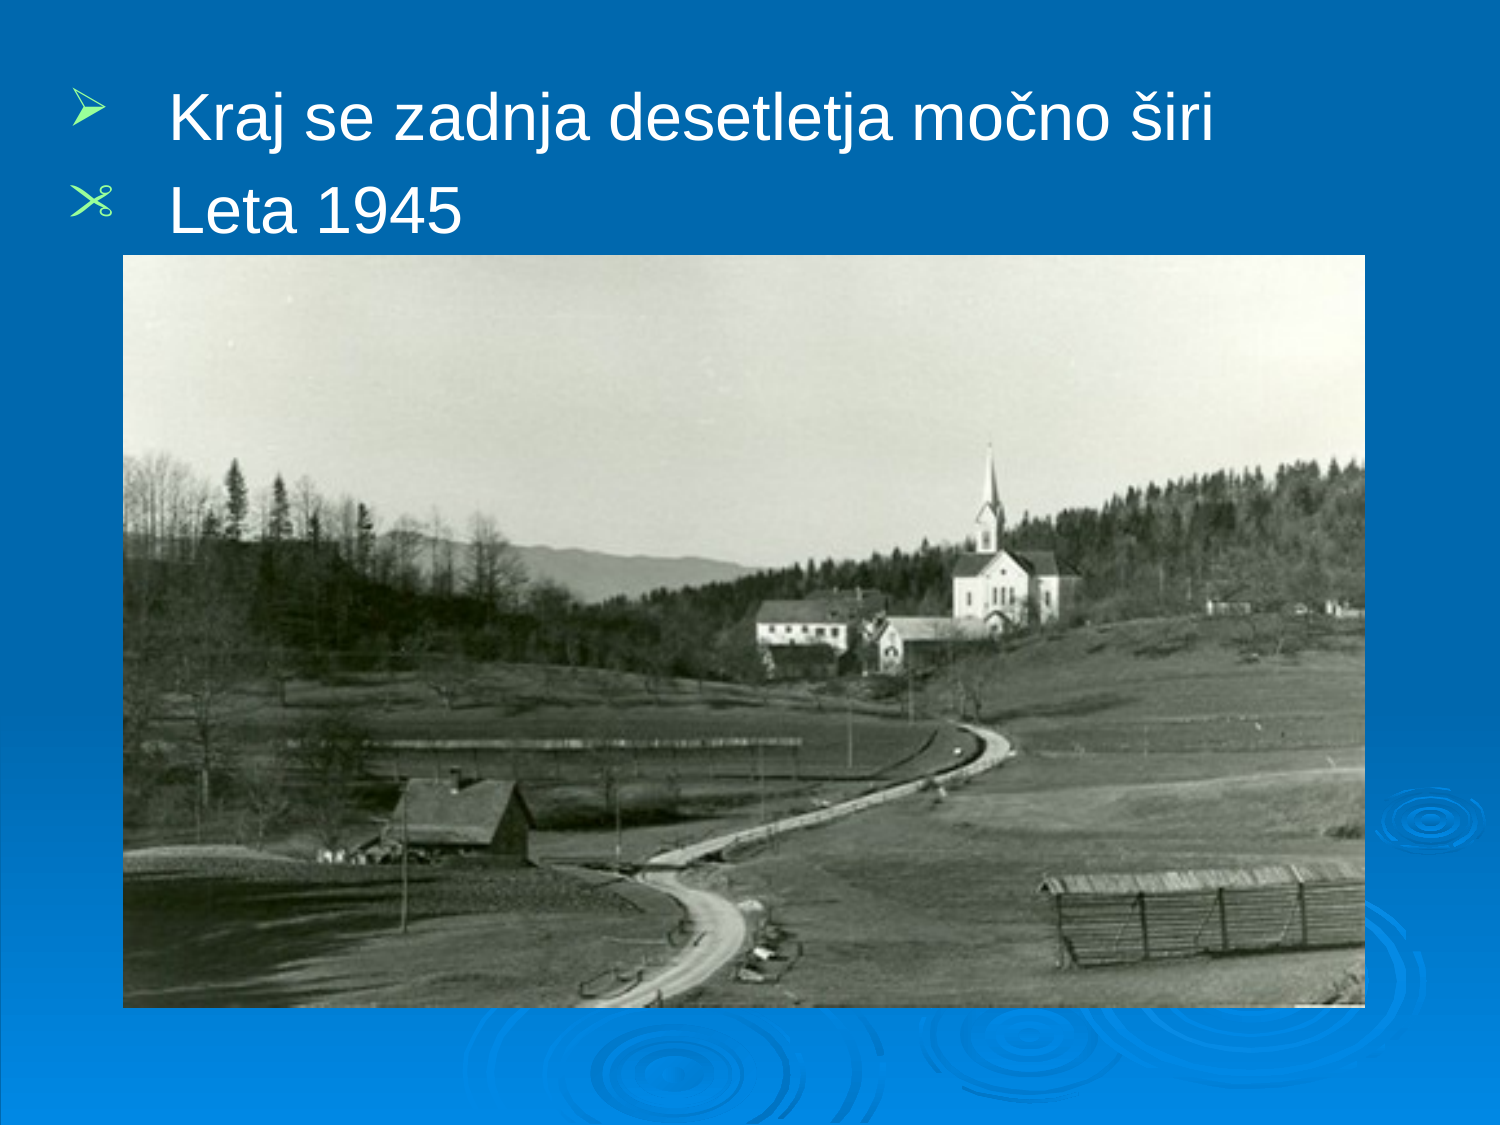

# Kraj se zadnja desetletja močno širi
Leta 1945